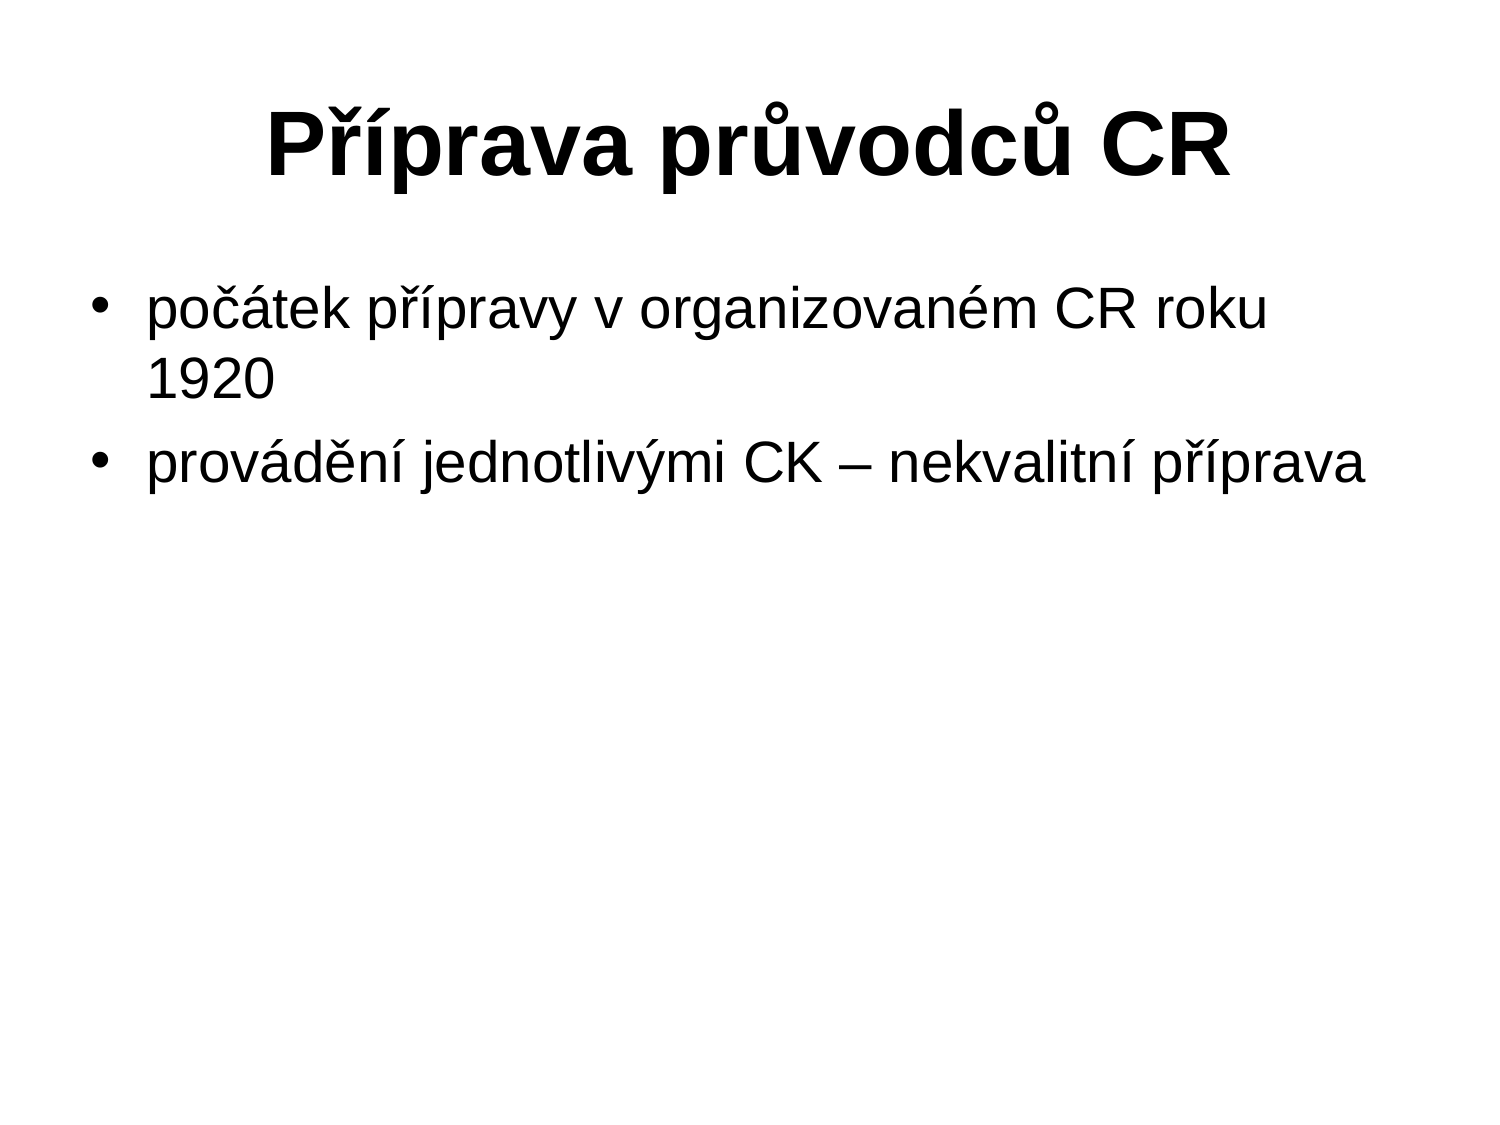

# Příprava průvodců CR
počátek přípravy v organizovaném CR roku 1920
provádění jednotlivými CK – nekvalitní příprava